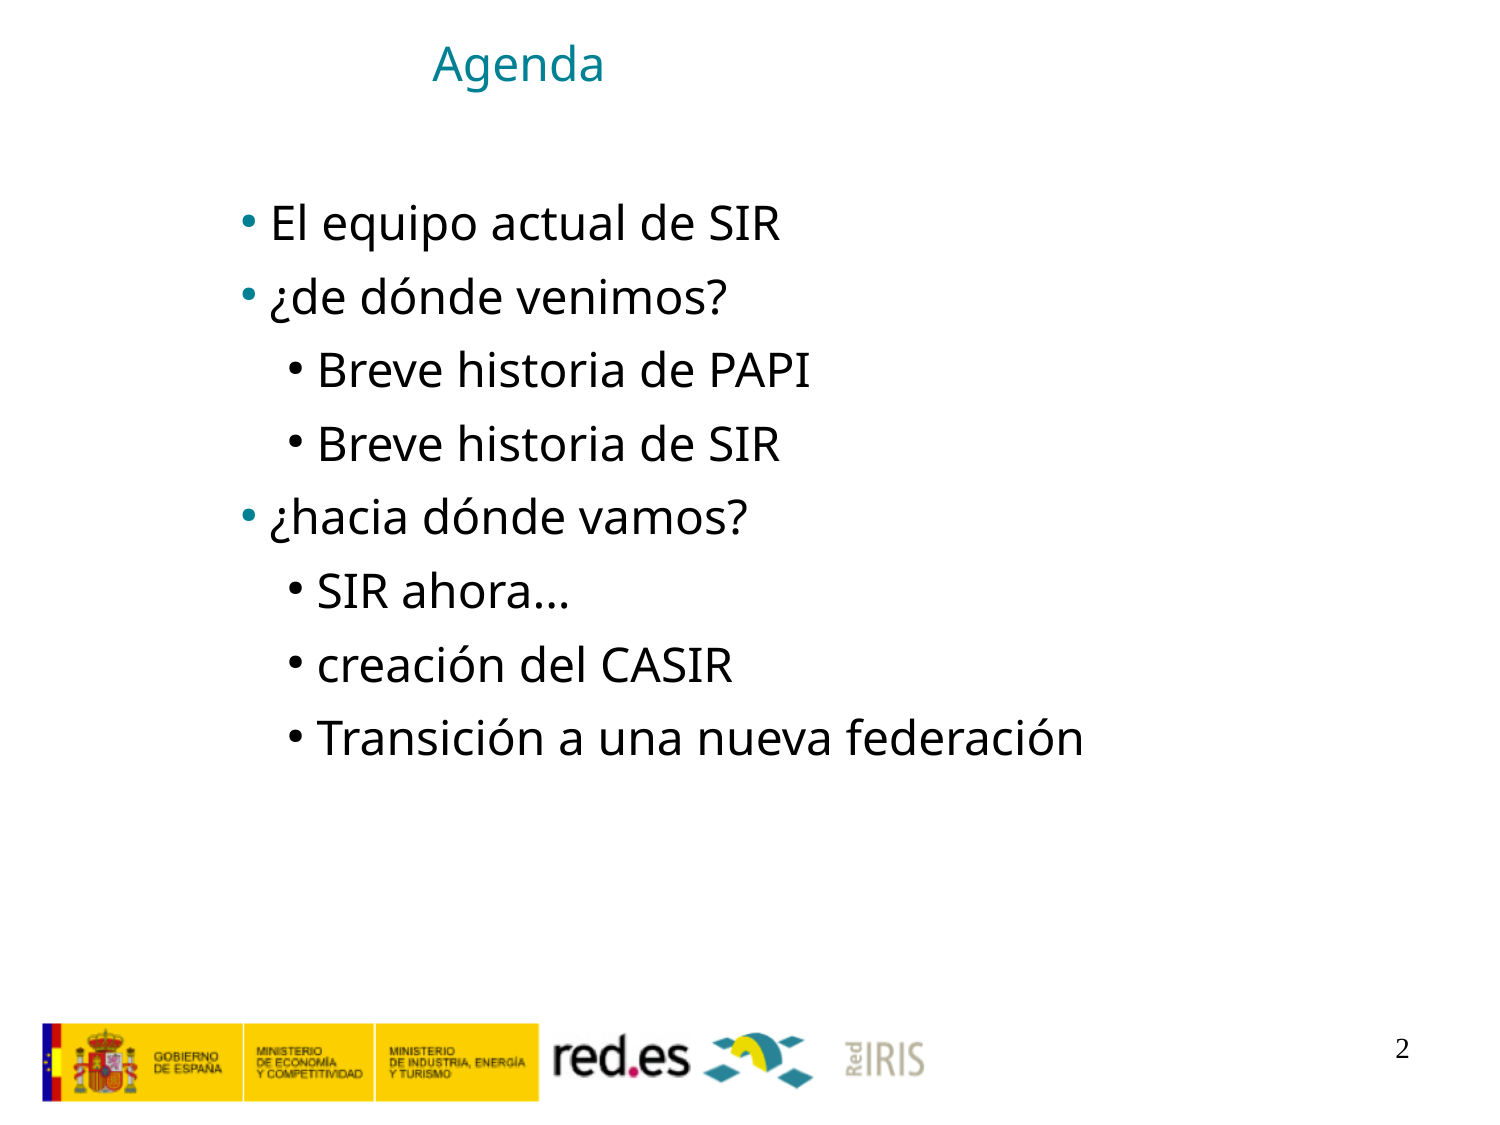

Agenda
# El equipo actual de SIR
 ¿de dónde venimos?
 Breve historia de PAPI
 Breve historia de SIR
 ¿hacia dónde vamos?
 SIR ahora...
 creación del CASIR
 Transición a una nueva federación
2